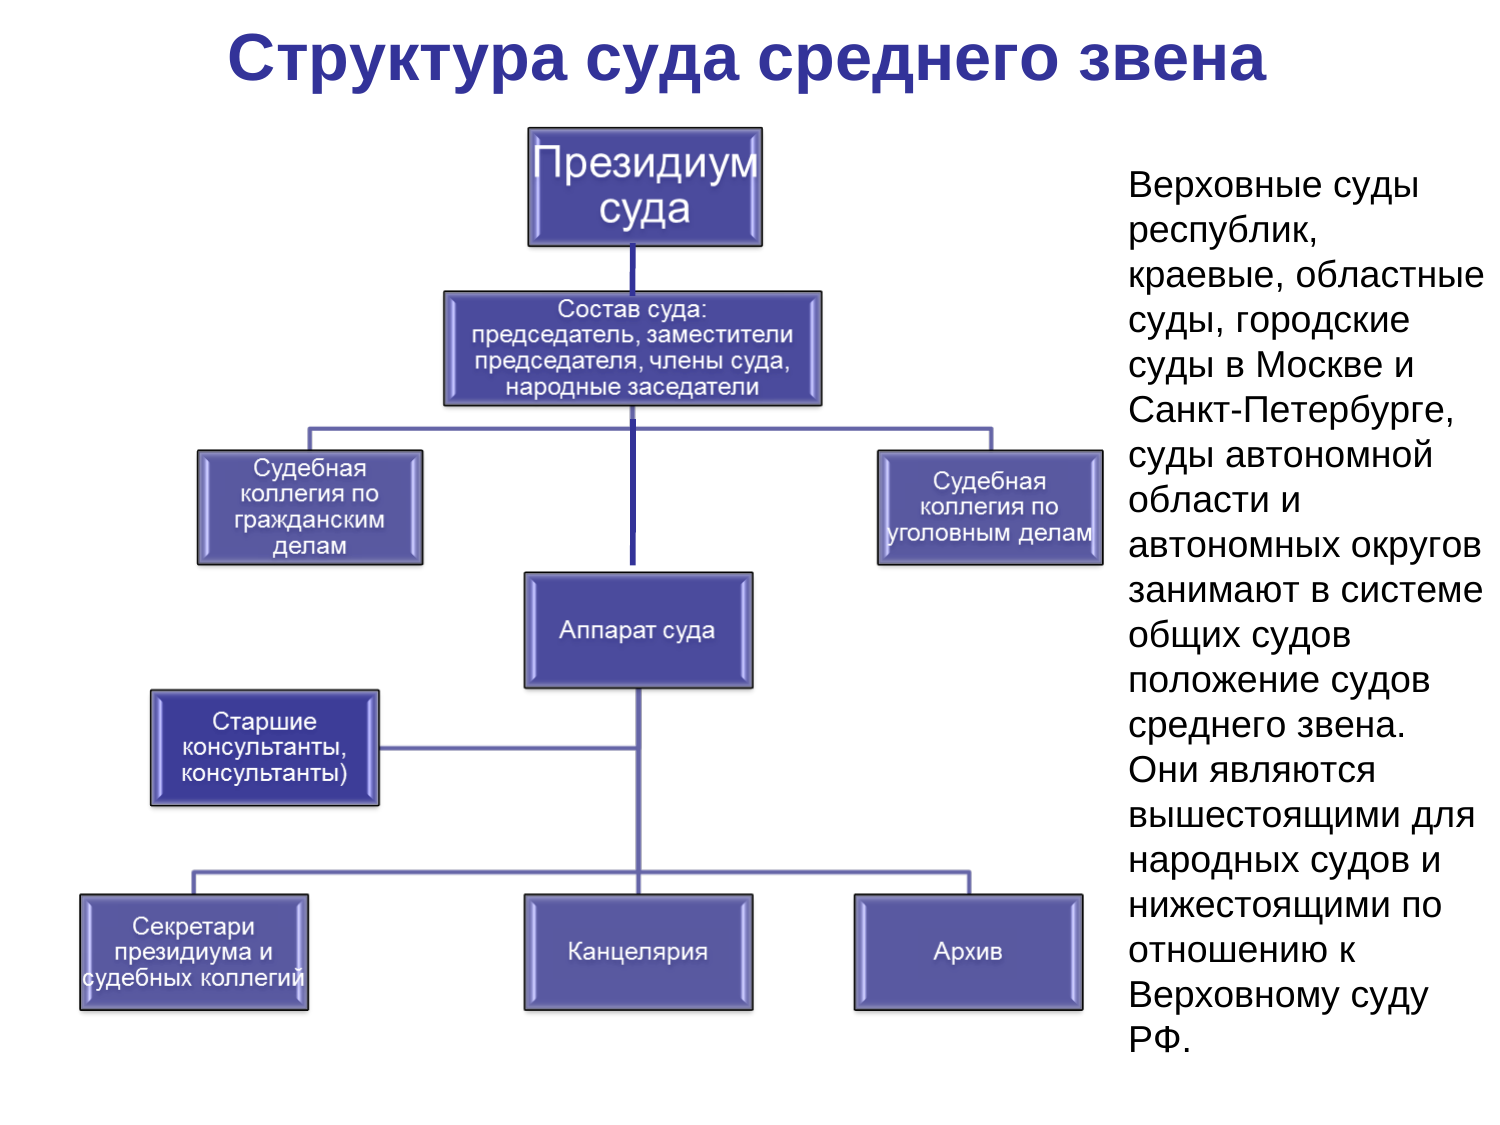

# Структура суда среднего звена
Верховные суды республик, краевые, областные суды, городские суды в Москве и Санкт-Петербурге, суды автономной области и автономных округов занимают в системе общих судов положение судов среднего звена. Они являются вышестоящими для народных судов и нижестоящими по отношению к Верховному суду РФ.